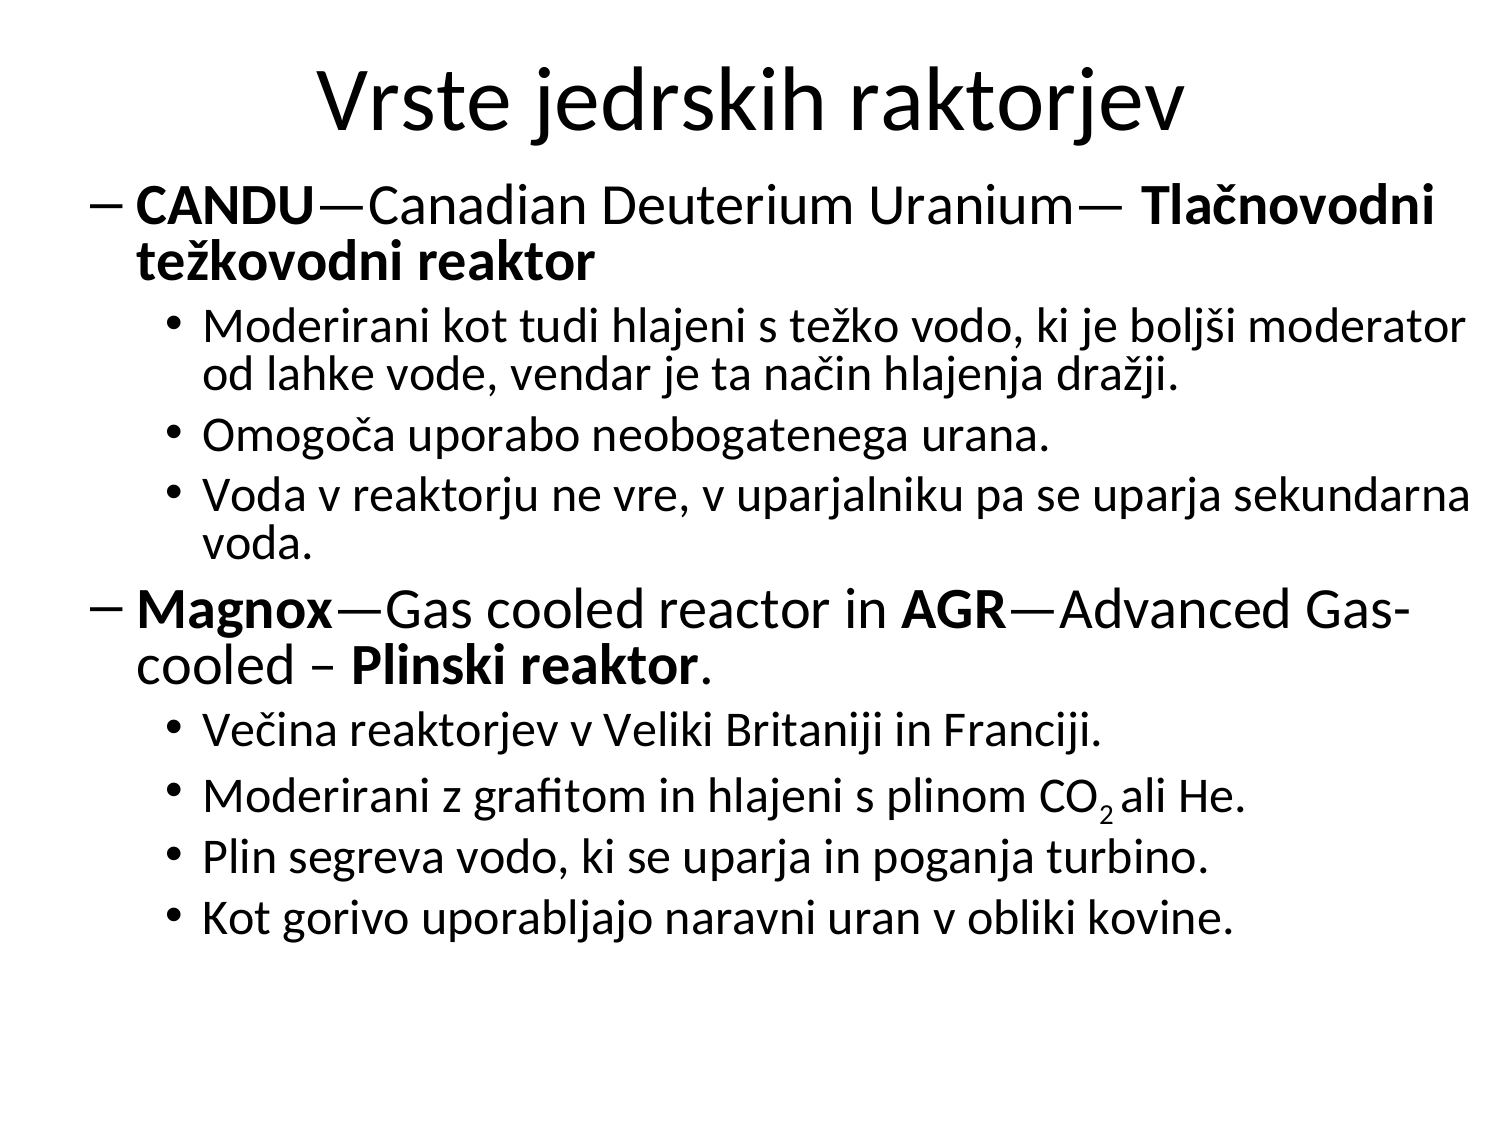

Vrste jedrskih raktorjev
CANDU—Canadian Deuterium Uranium— Tlačnovodni težkovodni reaktor
Moderirani kot tudi hlajeni s težko vodo, ki je boljši moderator od lahke vode, vendar je ta način hlajenja dražji.
Omogoča uporabo neobogatenega urana.
Voda v reaktorju ne vre, v uparjalniku pa se uparja sekundarna voda.
Magnox—Gas cooled reactor in AGR—Advanced Gas-cooled – Plinski reaktor.
Večina reaktorjev v Veliki Britaniji in Franciji.
Moderirani z grafitom in hlajeni s plinom CO2 ali He.
Plin segreva vodo, ki se uparja in poganja turbino.
Kot gorivo uporabljajo naravni uran v obliki kovine.